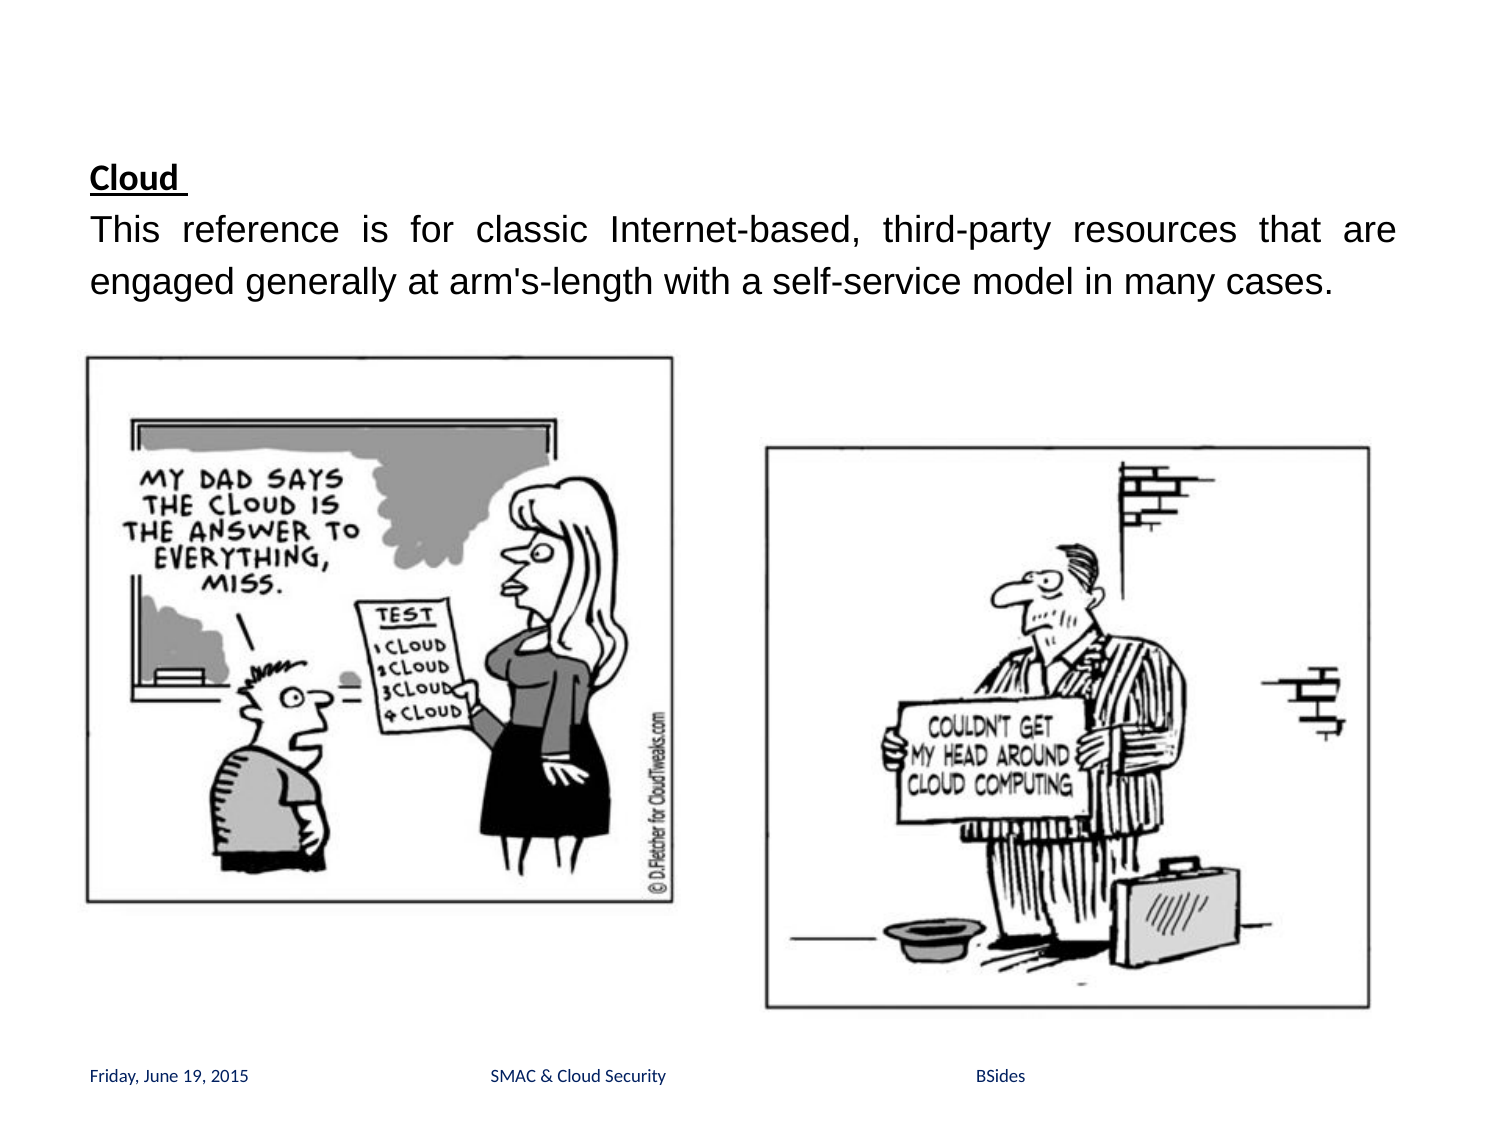

Cloud
This reference is for classic Internet-based, third-party resources that are engaged generally at arm's-length with a self-service model in many cases.
Friday, June 19, 2015 SMAC & Cloud Security BSides